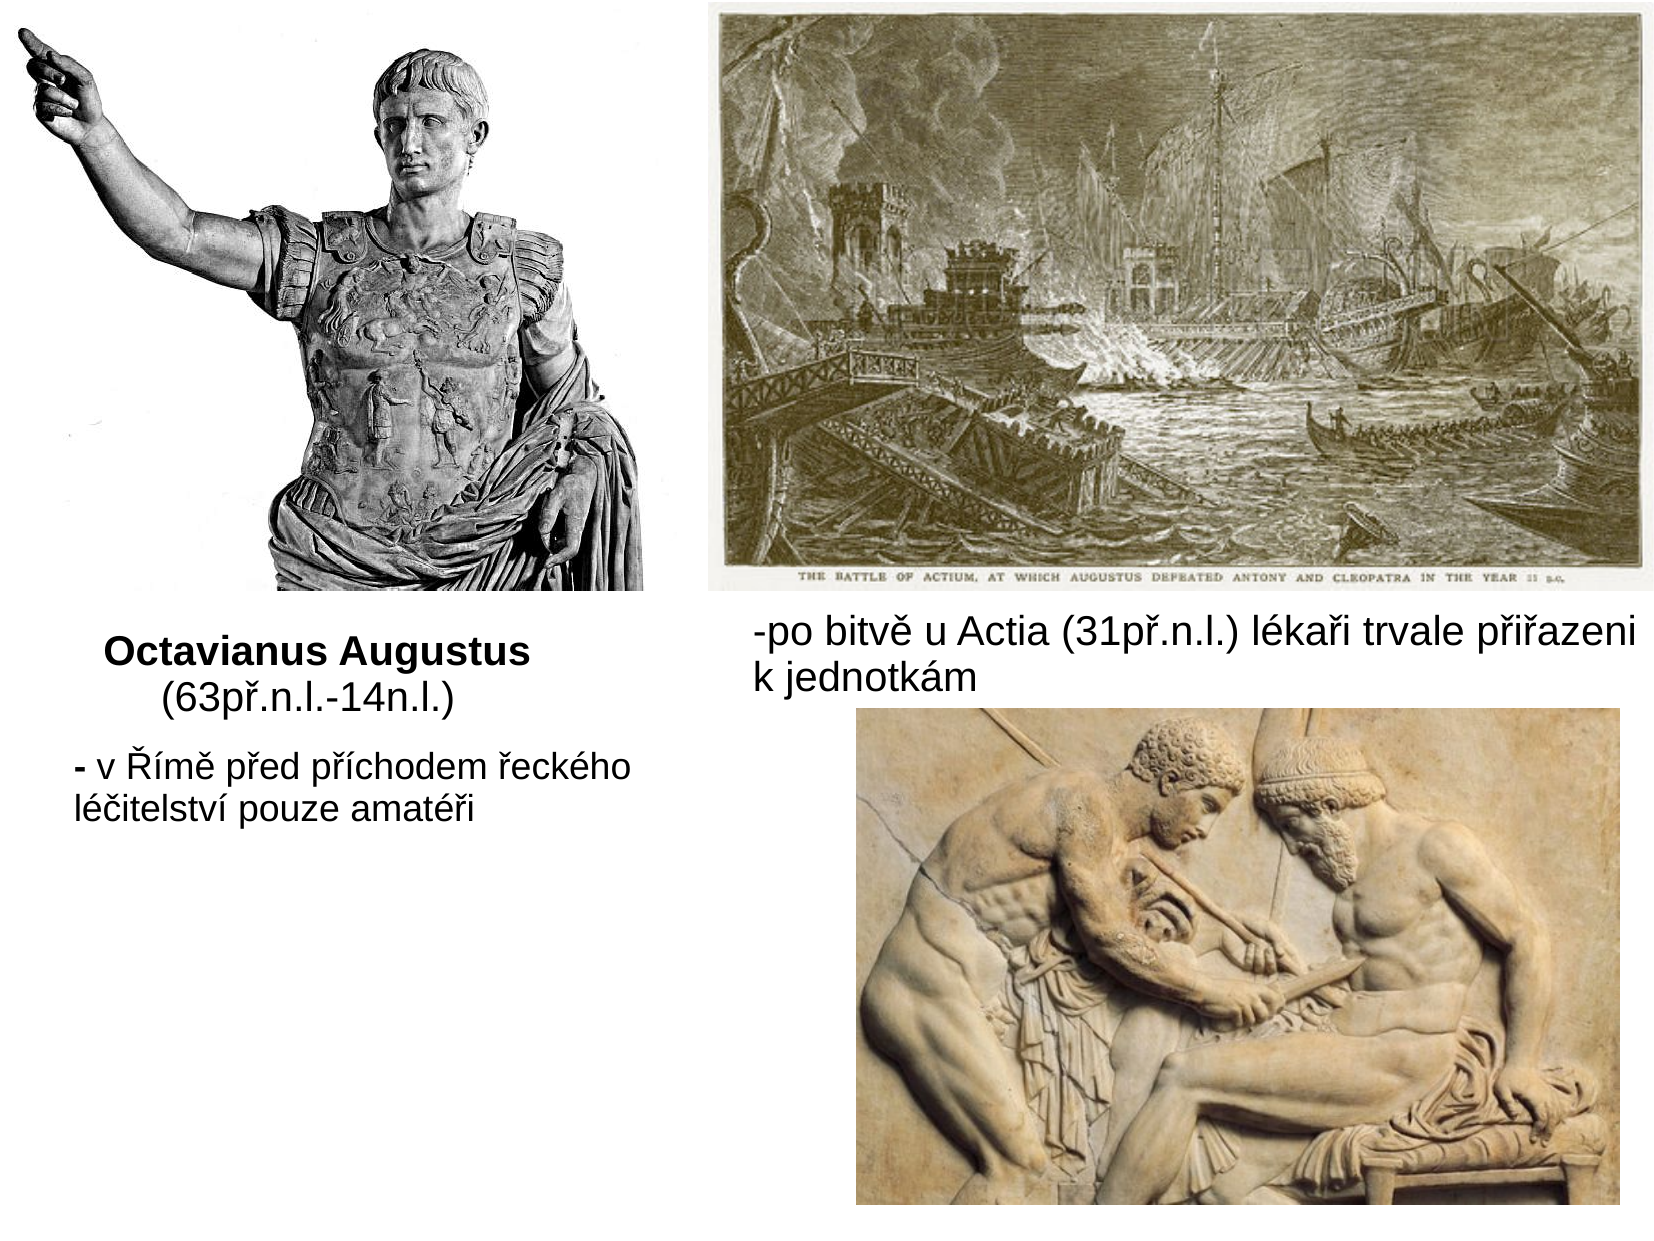

-po bitvě u Actia (31př.n.l.) lékaři trvale přiřazeni k jednotkám
Octavianus Augustus
 (63př.n.l.-14n.l.)
- v Římě před příchodem řeckého léčitelství pouze amatéři